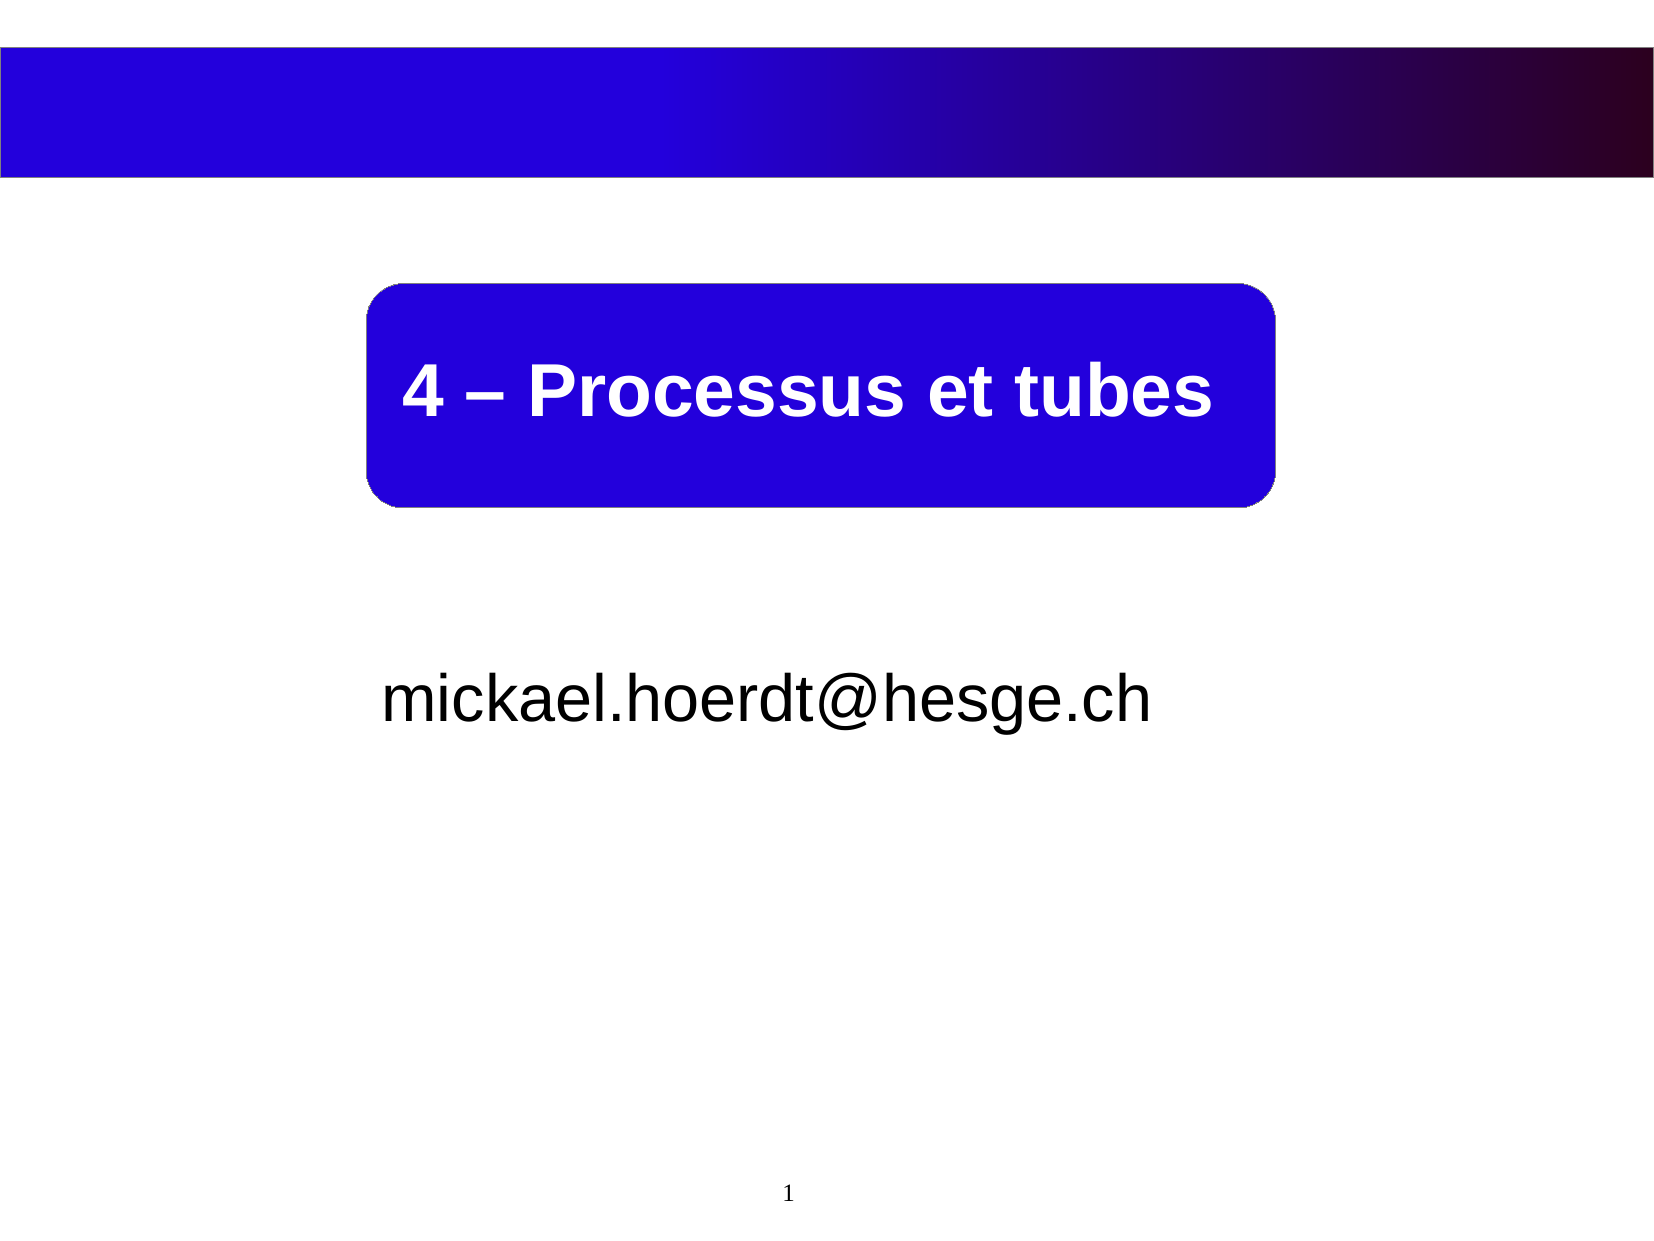

4 – Processus et tubes
# mickael.hoerdt@hesge.ch